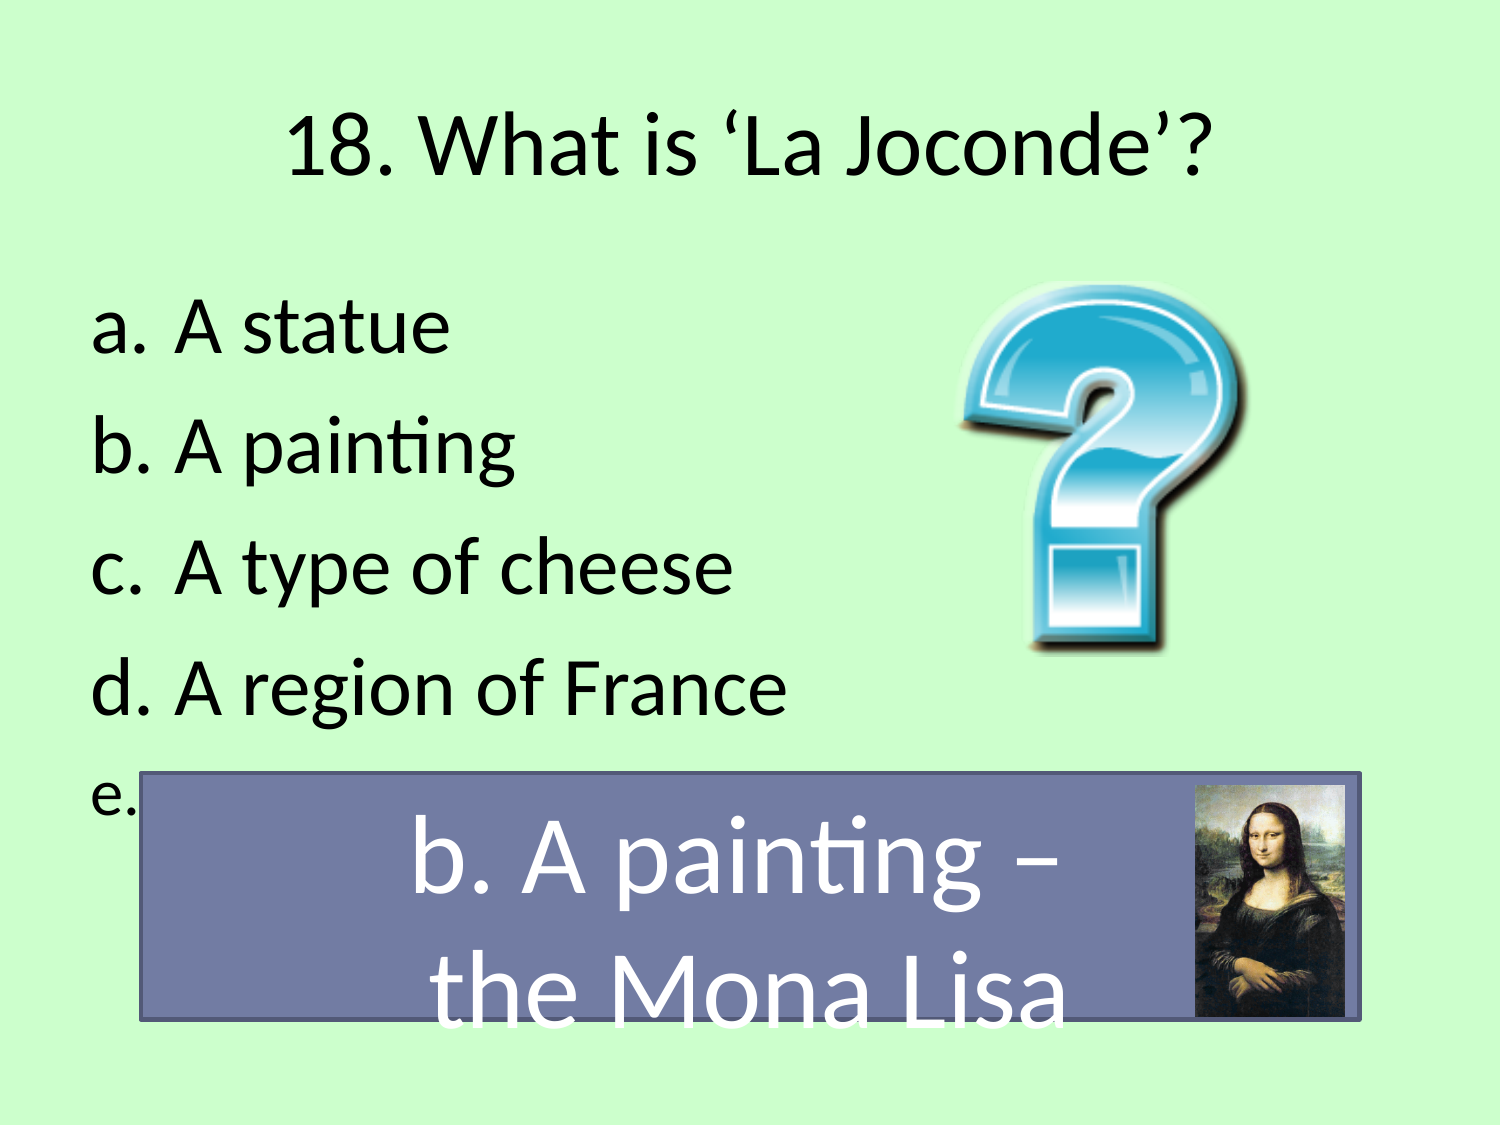

# 18. What is ‘La Joconde’?
A statue
A painting
A type of cheese
A region of France
b. A painting –
the Mona Lisa